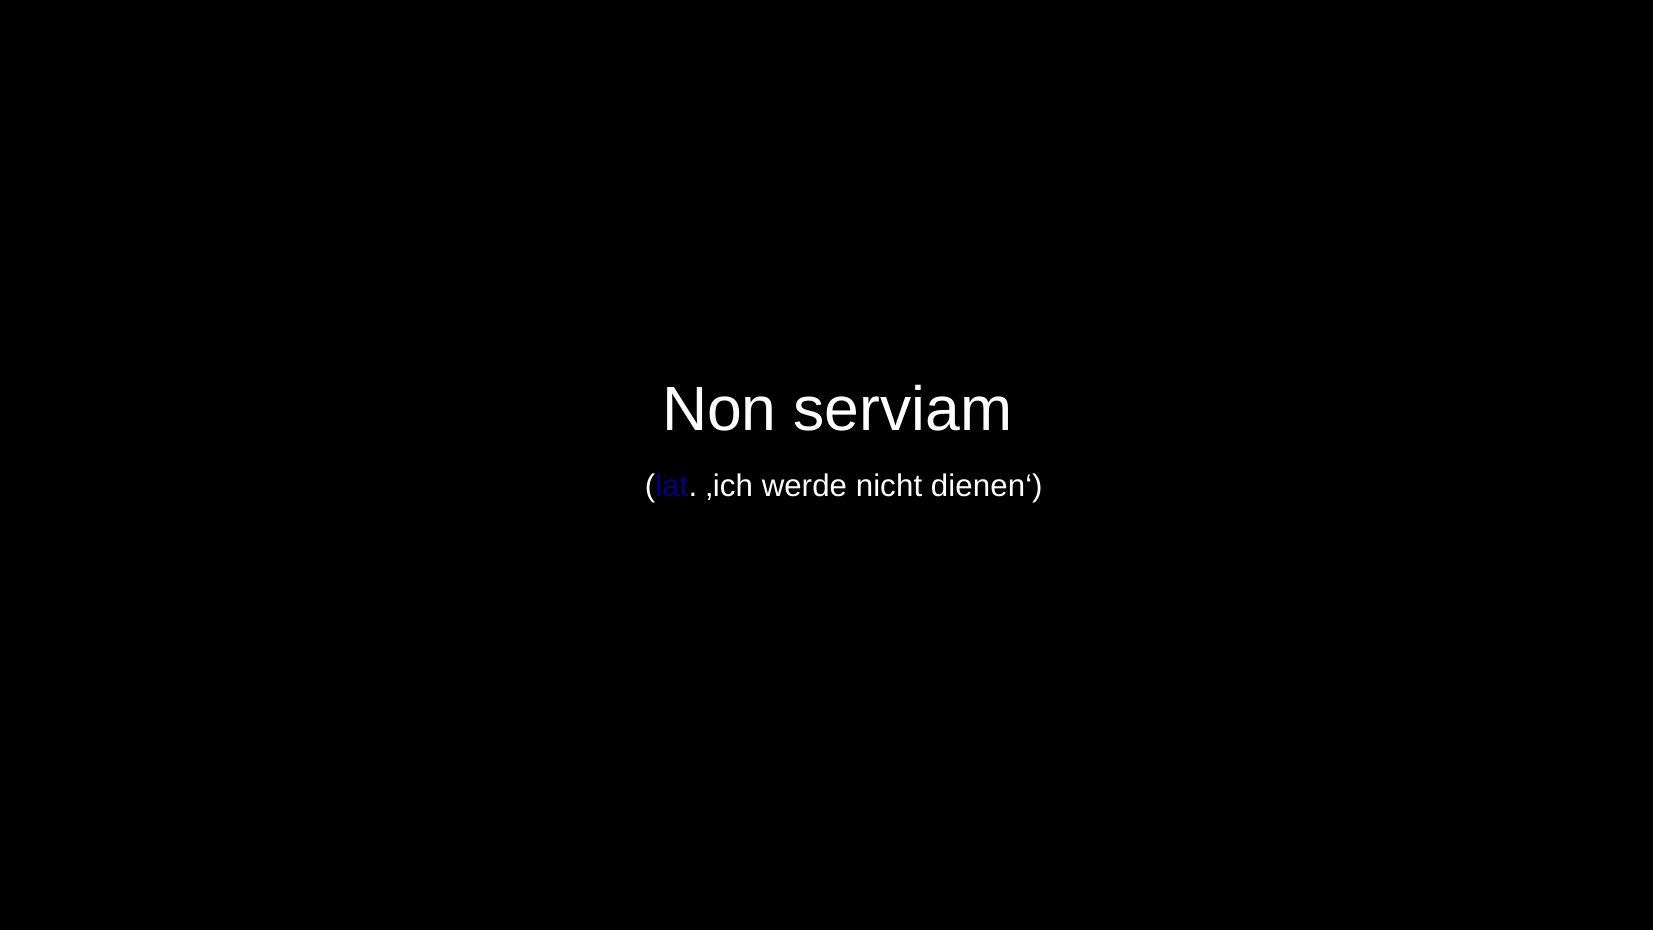

Non serviam
(lat. ‚ich werde nicht dienen‘)